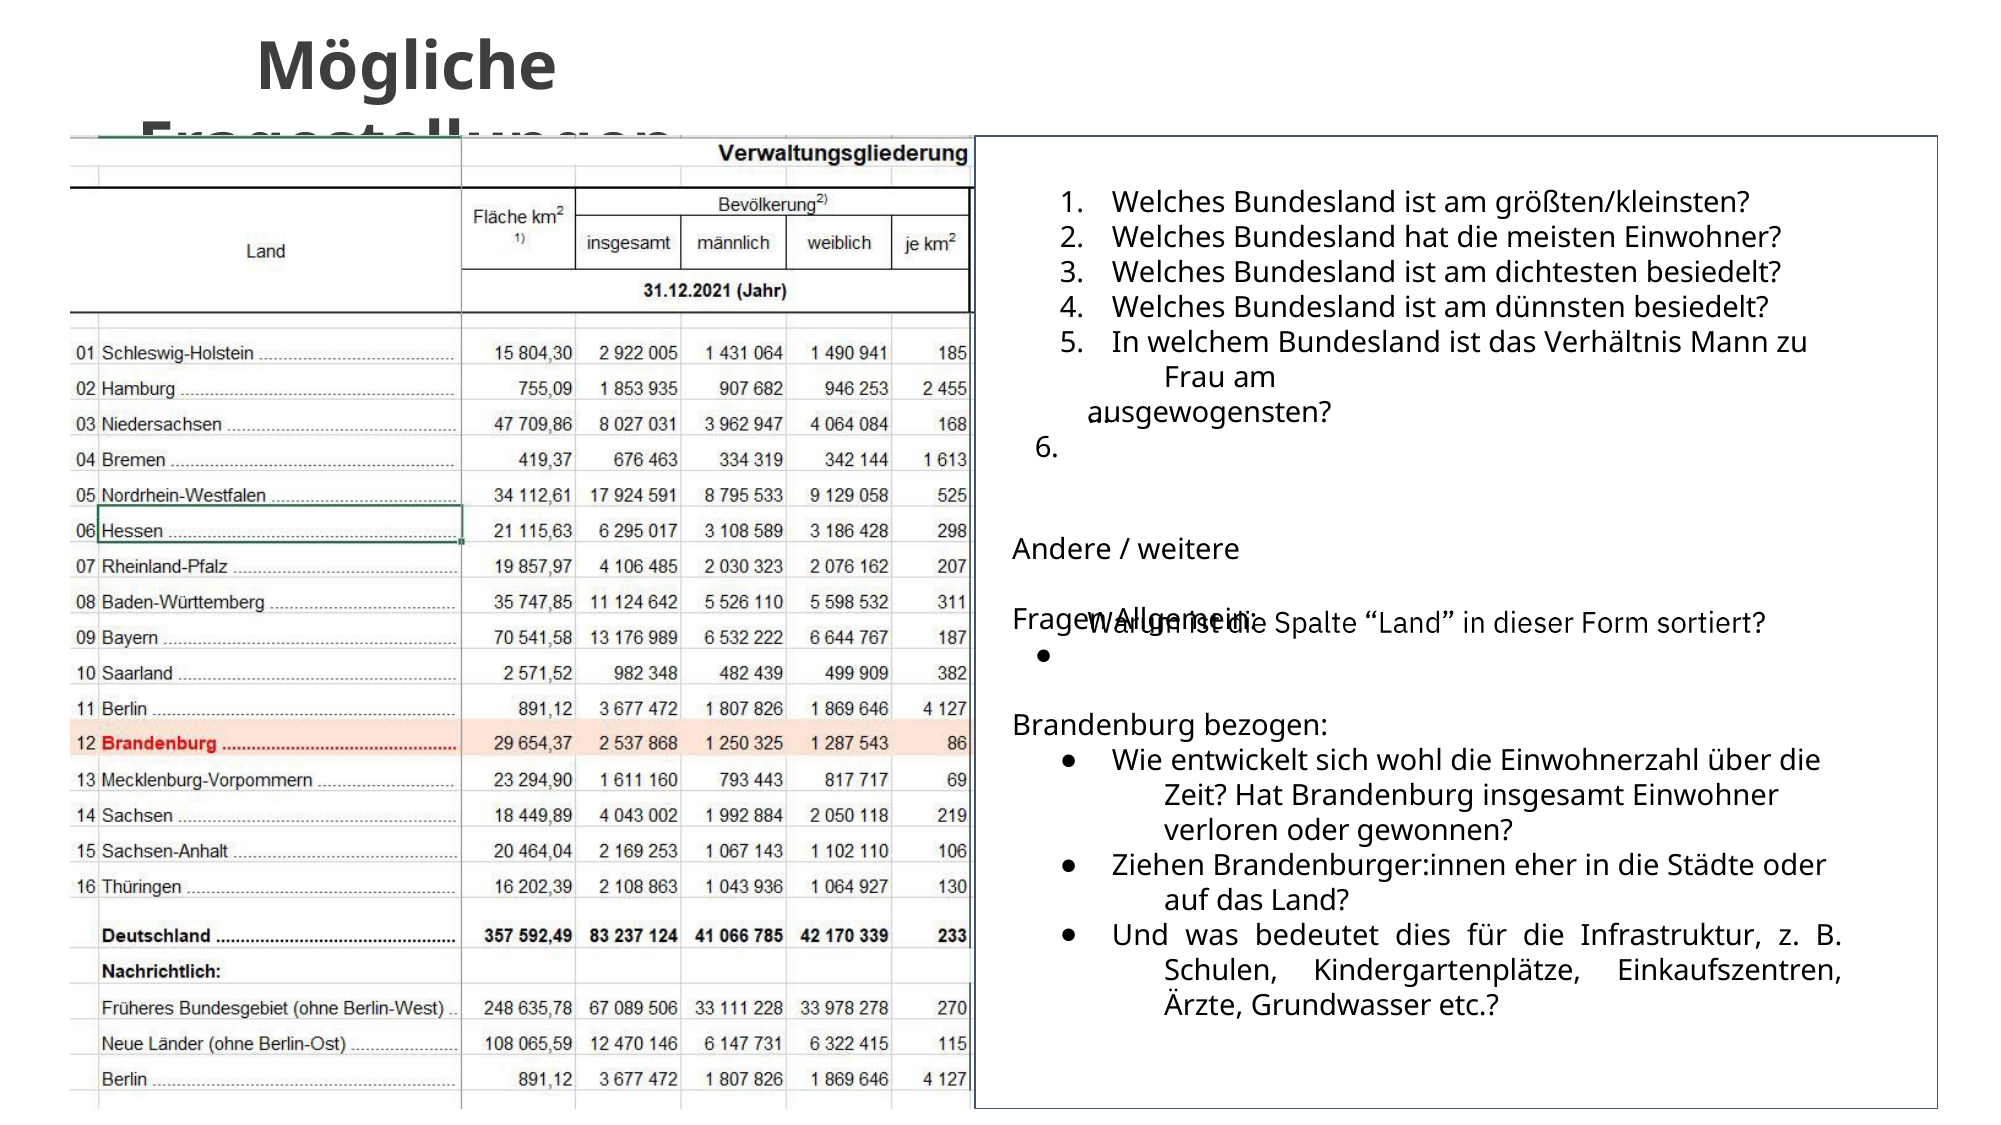

# Mögliche Fragestellungen
Welches Bundesland ist am größten/kleinsten?
Welches Bundesland hat die meisten Einwohner?
Welches Bundesland ist am dichtesten besiedelt?
Welches Bundesland ist am dünnsten besiedelt?
In welchem Bundesland ist das Verhältnis Mann zu Frau am
ausgewogensten?
6.
Andere / weitere Fragen Allgemein:
●
Brandenburg bezogen:
Wie entwickelt sich wohl die Einwohnerzahl über die Zeit? Hat Brandenburg insgesamt Einwohner verloren oder gewonnen?
Ziehen Brandenburger:innen eher in die Städte oder auf das Land?
Und was bedeutet dies für die Infrastruktur, z. B. Schulen, Kindergartenplätze, Einkaufszentren, Ärzte, Grundwasser etc.?
Forschungsdatenmanagement in Brandenburg	23